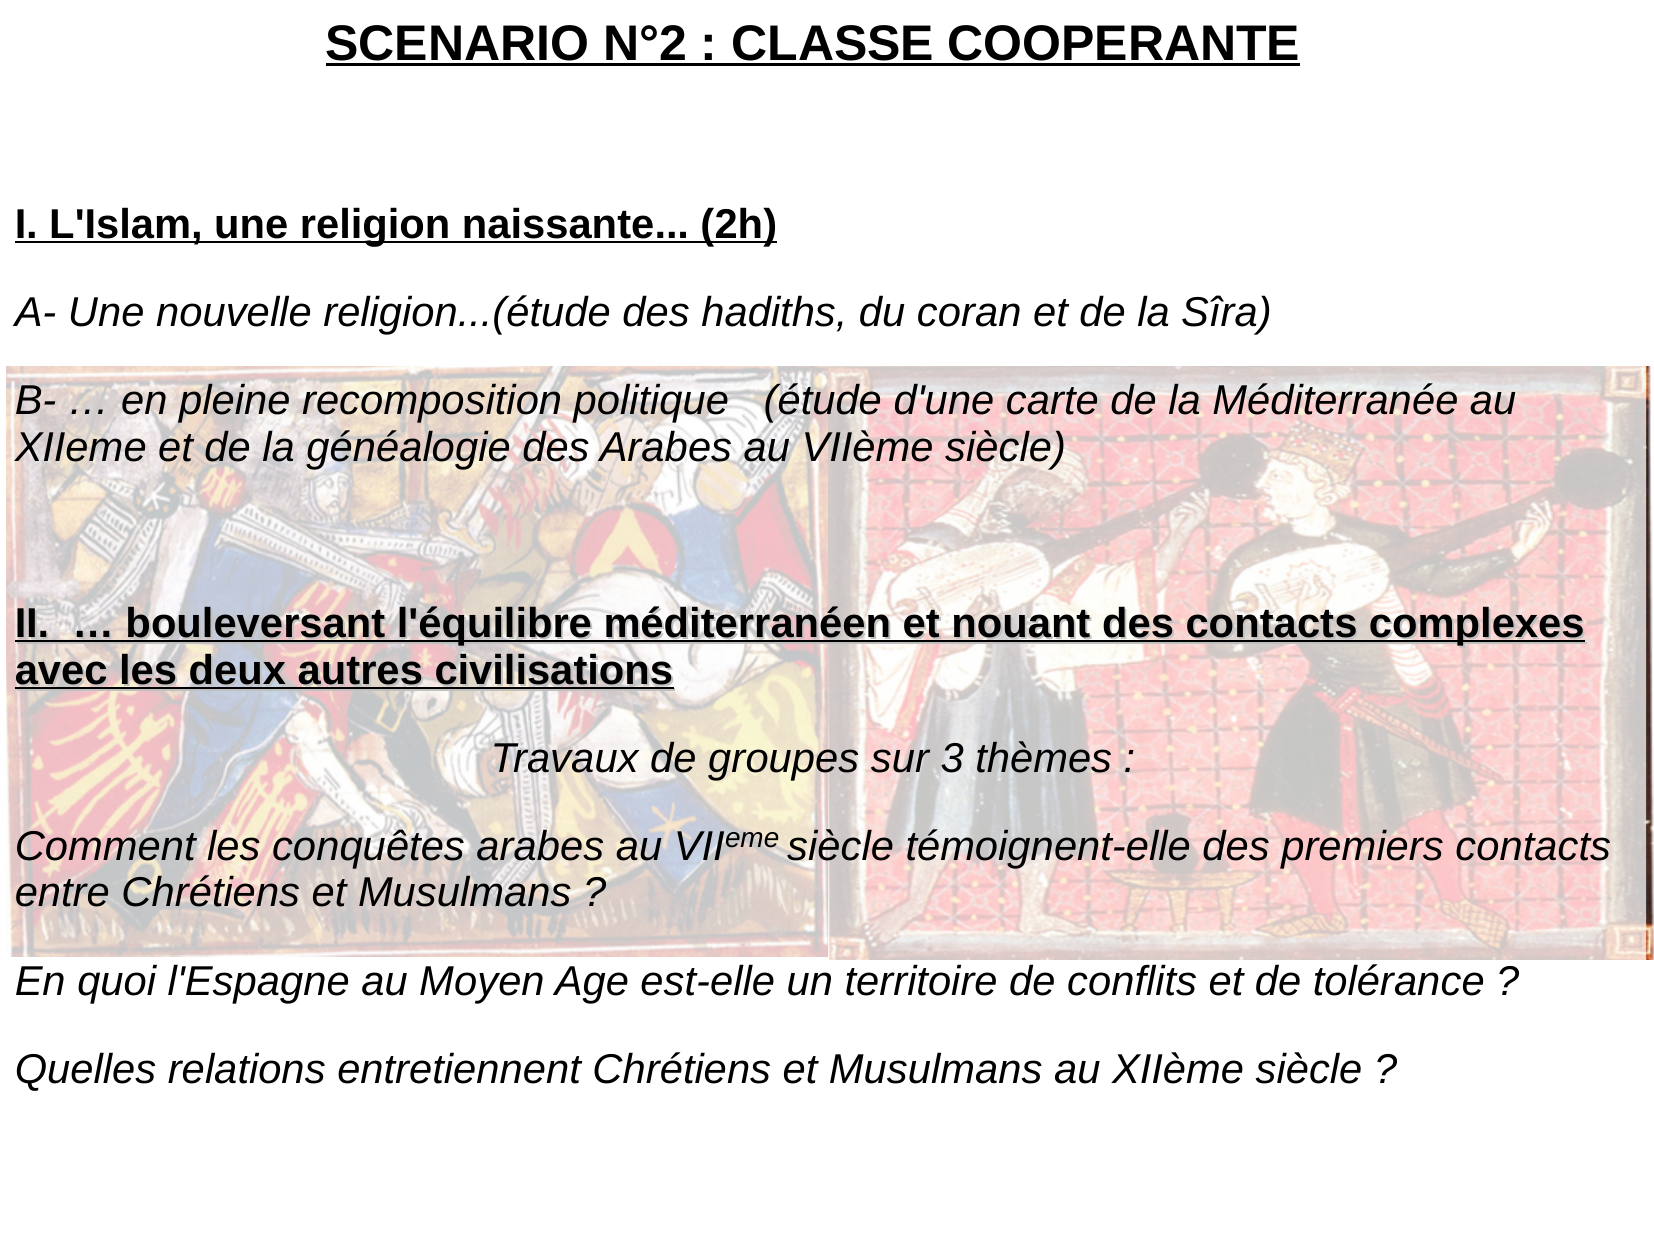

SCENARIO N°2 : CLASSE COOPERANTE
I. L'Islam, une religion naissante... (2h)
A- Une nouvelle religion...(étude des hadiths, du coran et de la Sîra)
B- … en pleine recomposition politique (étude d'une carte de la Méditerranée au XIIeme et de la généalogie des Arabes au VIIème siècle)
II. … bouleversant l'équilibre méditerranéen et nouant des contacts complexes avec les deux autres civilisations
Travaux de groupes sur 3 thèmes :
Comment les conquêtes arabes au VIIeme siècle témoignent-elle des premiers contacts entre Chrétiens et Musulmans ?
En quoi l'Espagne au Moyen Age est-elle un territoire de conflits et de tolérance ?
Quelles relations entretiennent Chrétiens et Musulmans au XIIème siècle ?